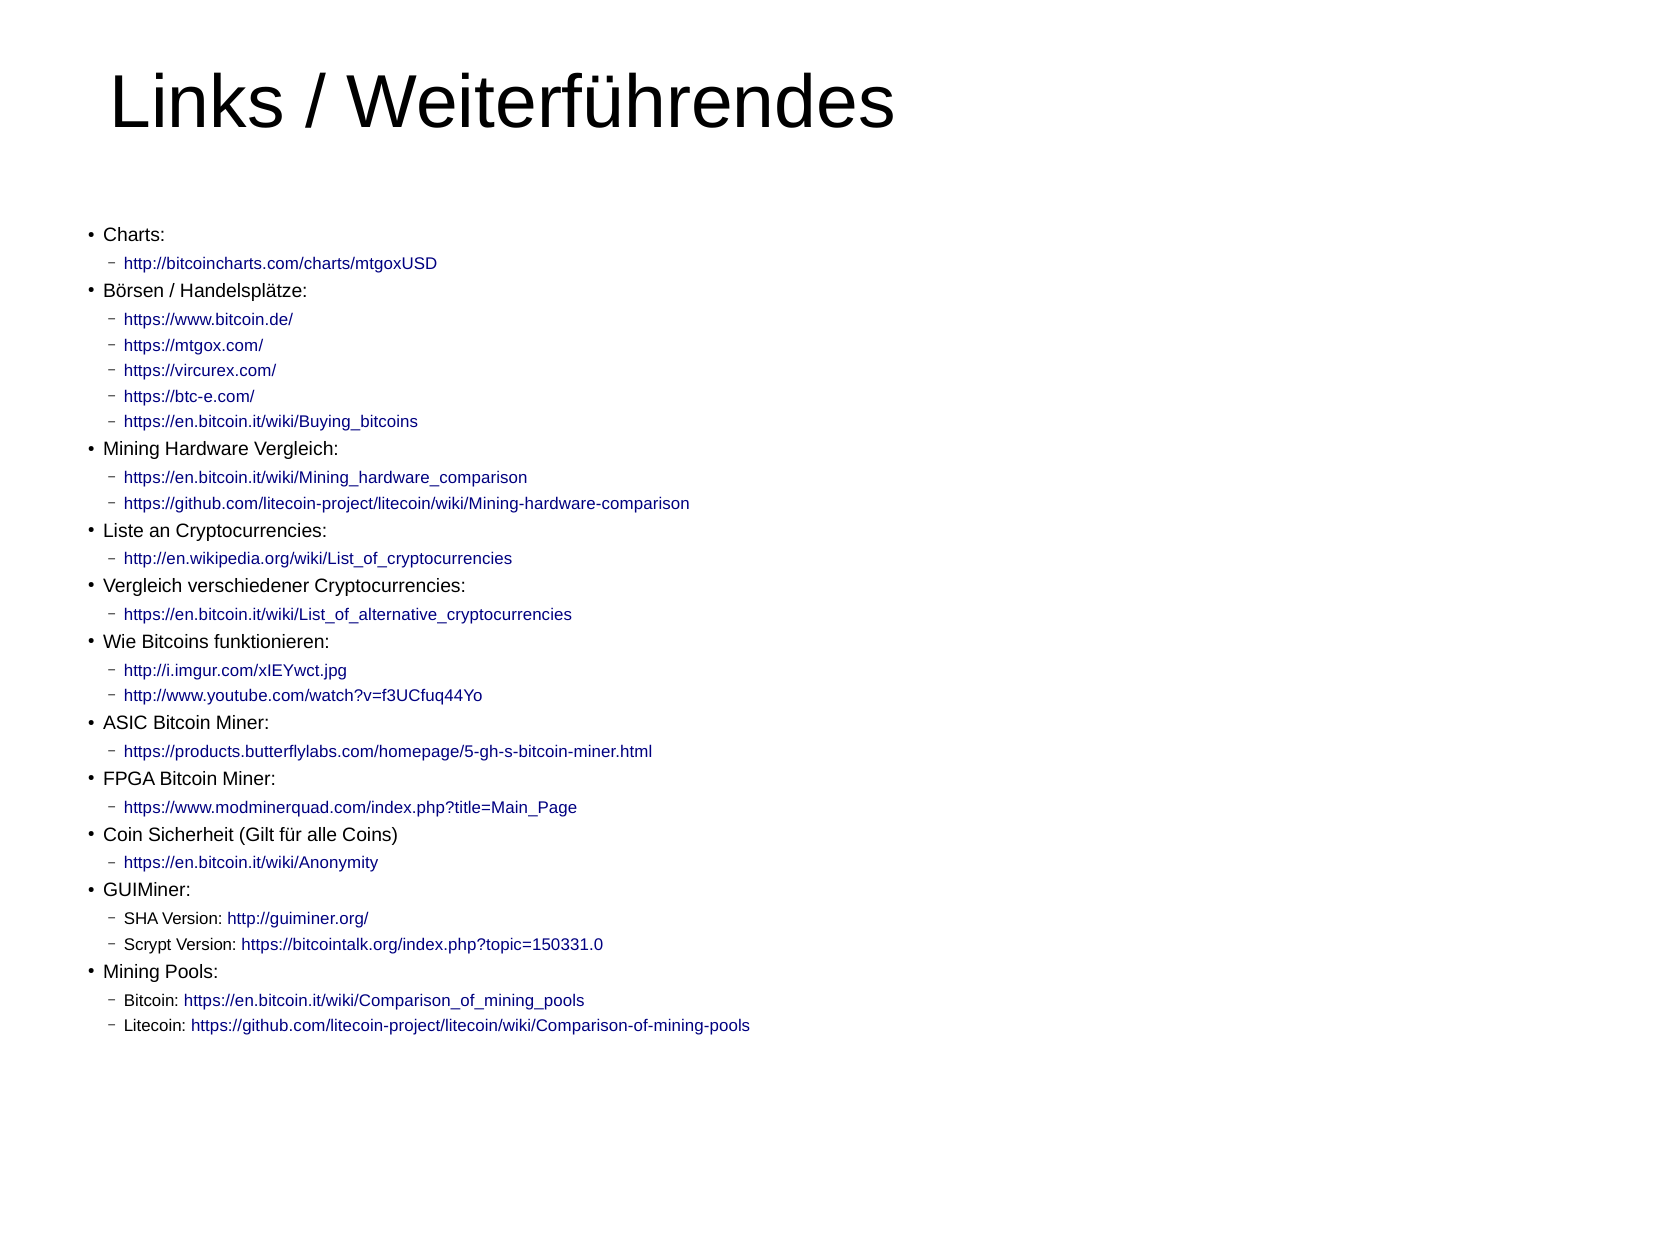

# Links / Weiterführendes
Charts:
http://bitcoincharts.com/charts/mtgoxUSD
Börsen / Handelsplätze:
https://www.bitcoin.de/
https://mtgox.com/
https://vircurex.com/
https://btc-e.com/
https://en.bitcoin.it/wiki/Buying_bitcoins
Mining Hardware Vergleich:
https://en.bitcoin.it/wiki/Mining_hardware_comparison
https://github.com/litecoin-project/litecoin/wiki/Mining-hardware-comparison
Liste an Cryptocurrencies:
http://en.wikipedia.org/wiki/List_of_cryptocurrencies
Vergleich verschiedener Cryptocurrencies:
https://en.bitcoin.it/wiki/List_of_alternative_cryptocurrencies
Wie Bitcoins funktionieren:
http://i.imgur.com/xIEYwct.jpg
http://www.youtube.com/watch?v=f3UCfuq44Yo
ASIC Bitcoin Miner:
https://products.butterflylabs.com/homepage/5-gh-s-bitcoin-miner.html
FPGA Bitcoin Miner:
https://www.modminerquad.com/index.php?title=Main_Page
Coin Sicherheit (Gilt für alle Coins)
https://en.bitcoin.it/wiki/Anonymity
GUIMiner:
SHA Version: http://guiminer.org/
Scrypt Version: https://bitcointalk.org/index.php?topic=150331.0
Mining Pools:
Bitcoin: https://en.bitcoin.it/wiki/Comparison_of_mining_pools
Litecoin: https://github.com/litecoin-project/litecoin/wiki/Comparison-of-mining-pools